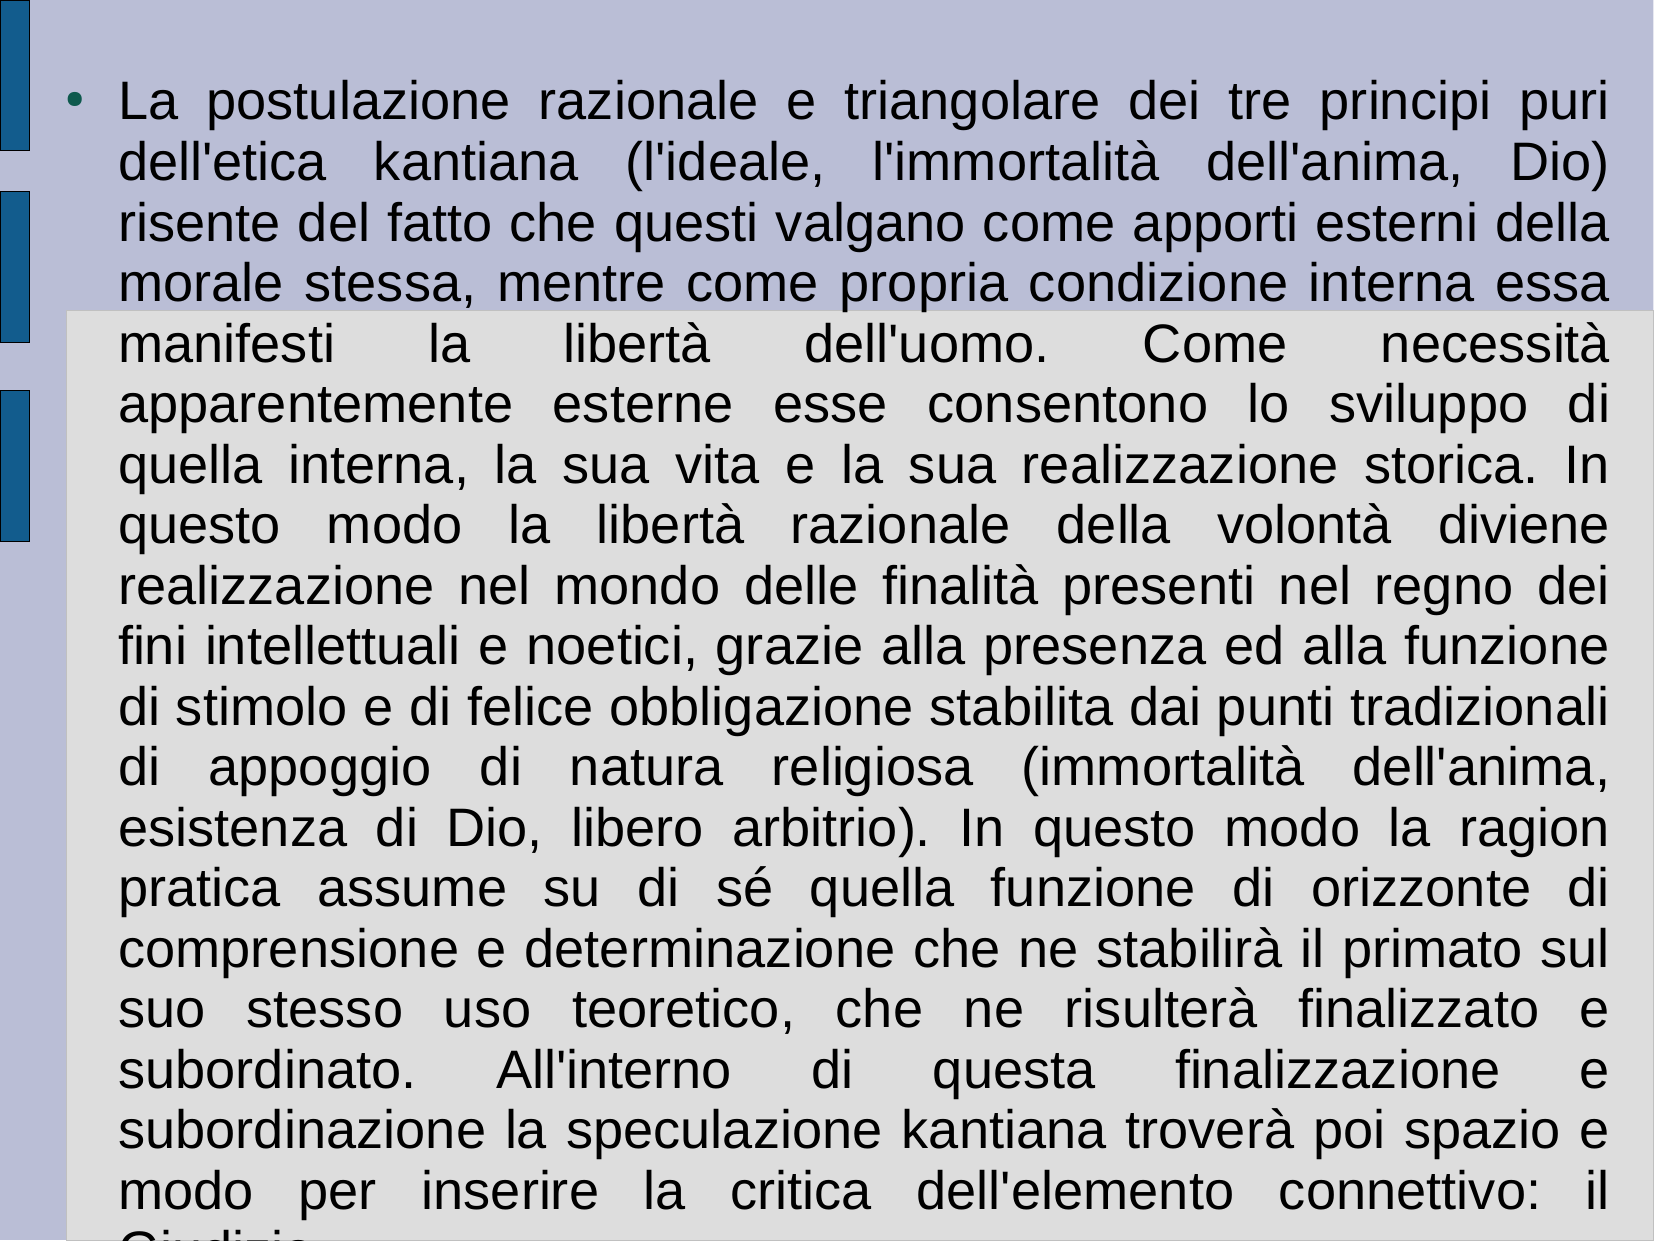

La postulazione razionale e triangolare dei tre principi puri dell'etica kantiana (l'ideale, l'immortalità dell'anima, Dio) risente del fatto che questi valgano come apporti esterni della morale stessa, mentre come propria condizione interna essa manifesti la libertà dell'uomo. Come necessità apparentemente esterne esse consentono lo sviluppo di quella interna, la sua vita e la sua realizzazione storica. In questo modo la libertà razionale della volontà diviene realizzazione nel mondo delle finalità presenti nel regno dei fini intellettuali e noetici, grazie alla presenza ed alla funzione di stimolo e di felice obbligazione stabilita dai punti tradizionali di appoggio di natura religiosa (immortalità dell'anima, esistenza di Dio, libero arbitrio). In questo modo la ragion pratica assume su di sé quella funzione di orizzonte di comprensione e determinazione che ne stabilirà il primato sul suo stesso uso teoretico, che ne risulterà finalizzato e subordinato. All'interno di questa finalizzazione e subordinazione la speculazione kantiana troverà poi spazio e modo per inserire la critica dell'elemento connettivo: il Giudizio.
#